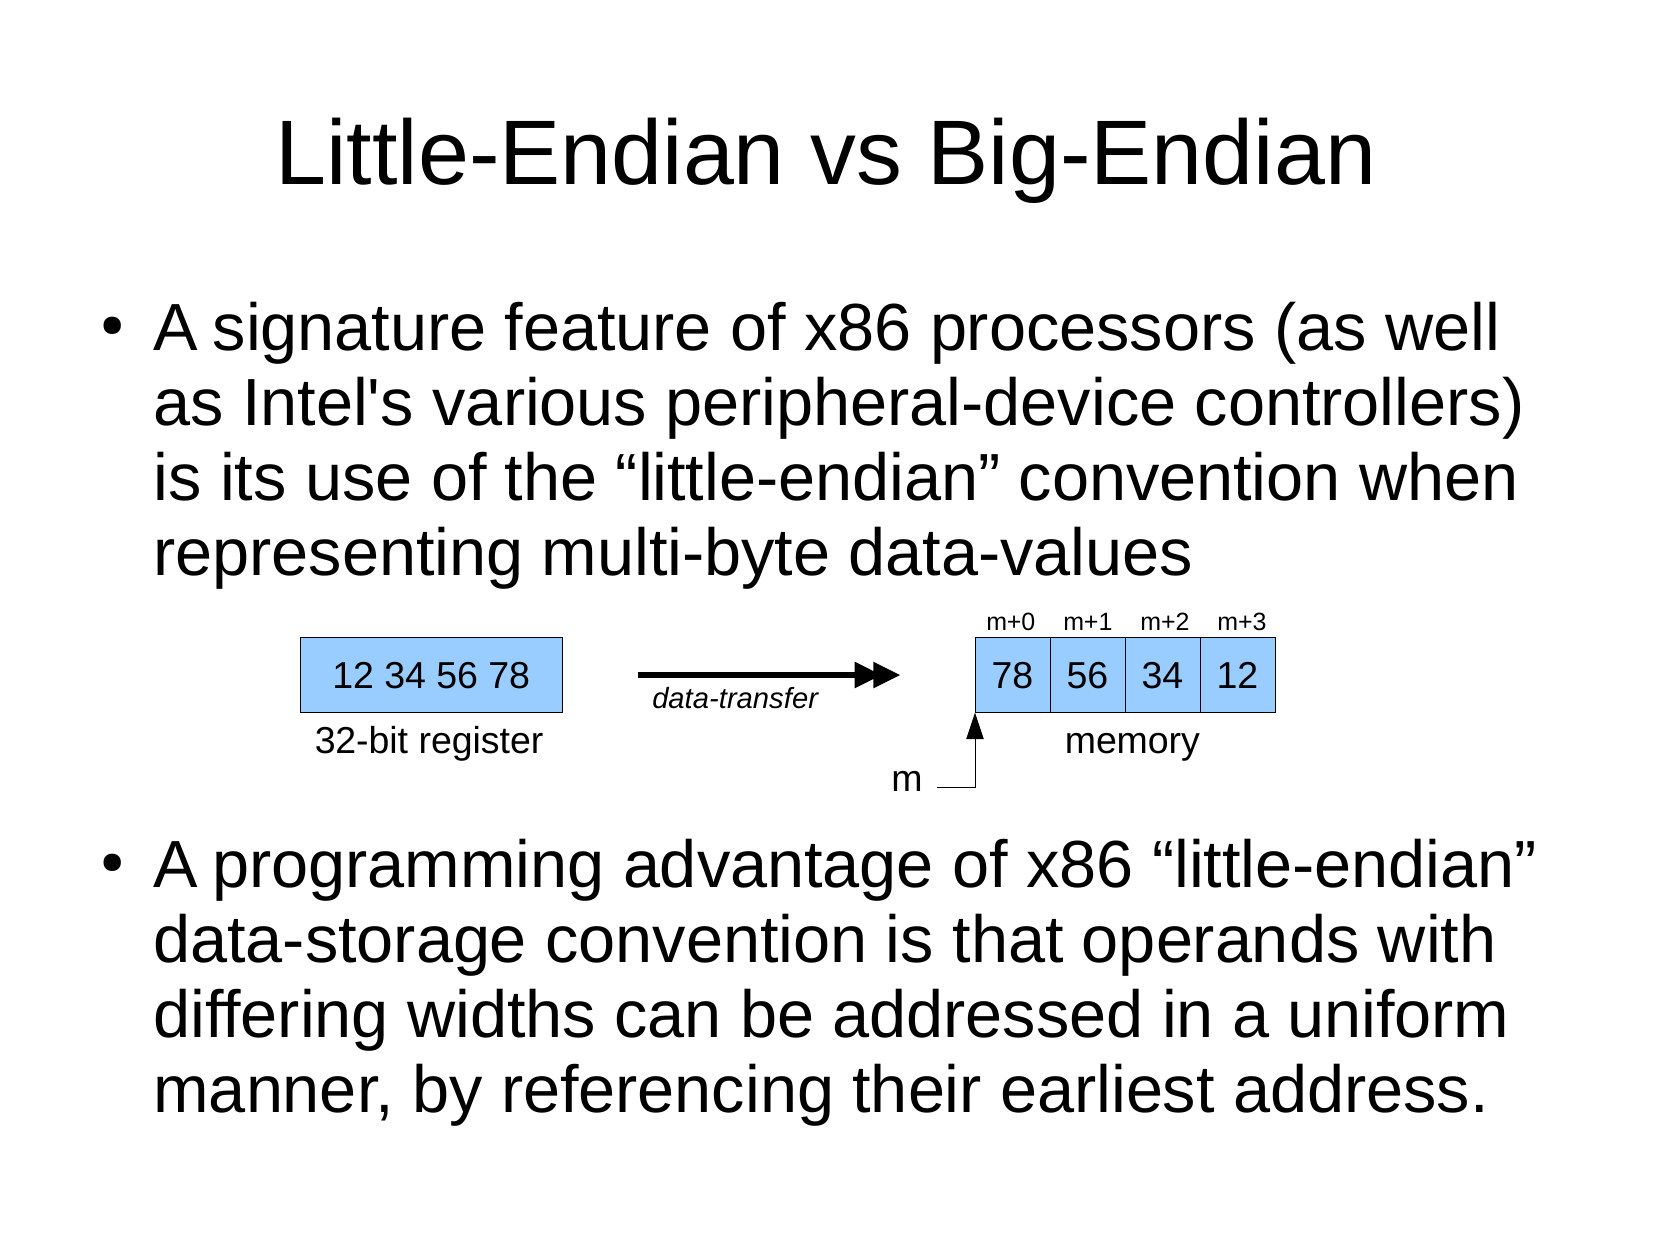

# Little-Endian vs Big-Endian
A signature feature of x86 processors (as well as Intel's various peripheral-device controllers) is its use of the “little-endian” convention when representing multi-byte data-values
A programming advantage of x86 “little-endian” data-storage convention is that operands with differing widths can be addressed in a uniform manner, by referencing their earliest address.
 m+0 m+1 m+2 m+3
12 34 56 78
78
56
34
12
data-transfer
32-bit register
memory
m